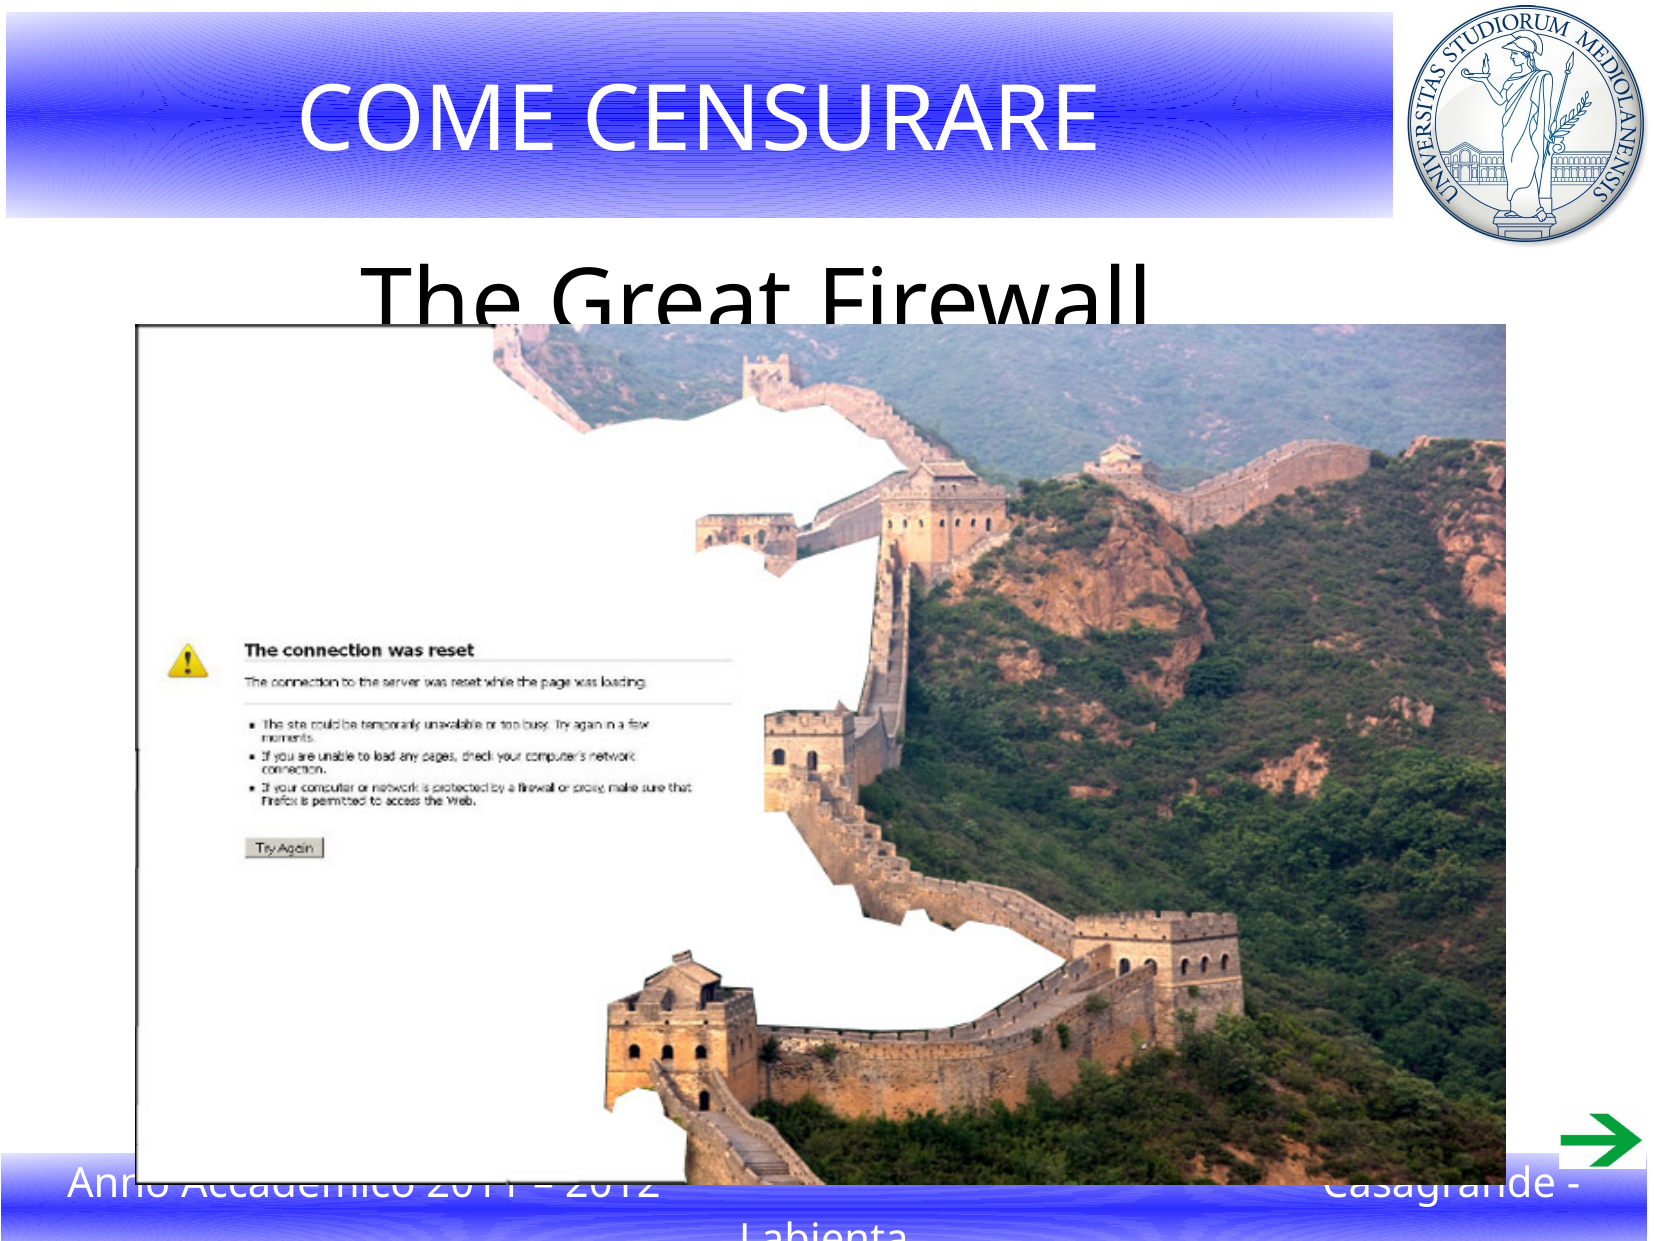

# COME CENSURARE
The Great Firewall
Anno Accademico 2011 – 2012 									Casagrande - Labienta